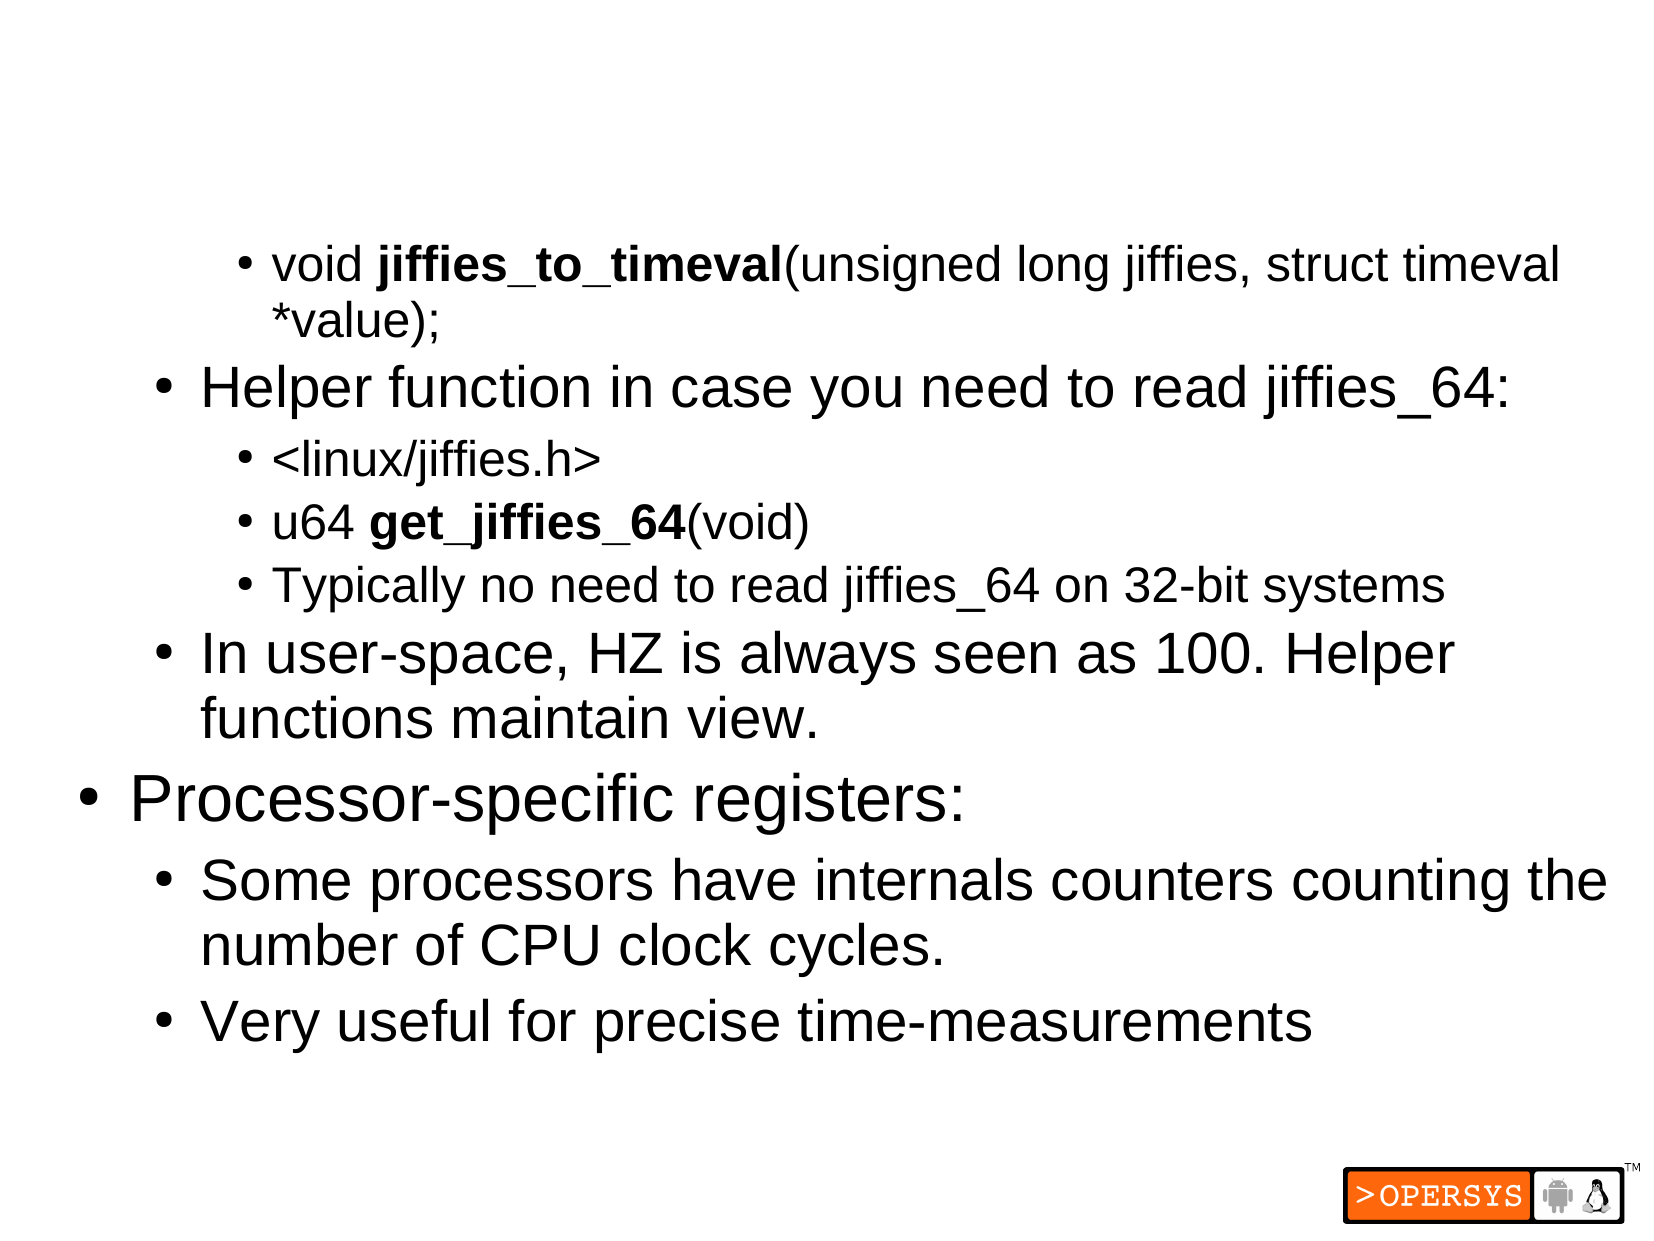

# void jiffies_to_timeval(unsigned long jiffies, struct timeval *value);
Helper function in case you need to read jiffies_64:
<linux/jiffies.h>
u64 get_jiffies_64(void)
Typically no need to read jiffies_64 on 32-bit systems
In user-space, HZ is always seen as 100. Helper functions maintain view.
Processor-specific registers:
Some processors have internals counters counting the number of CPU clock cycles.
Very useful for precise time-measurements